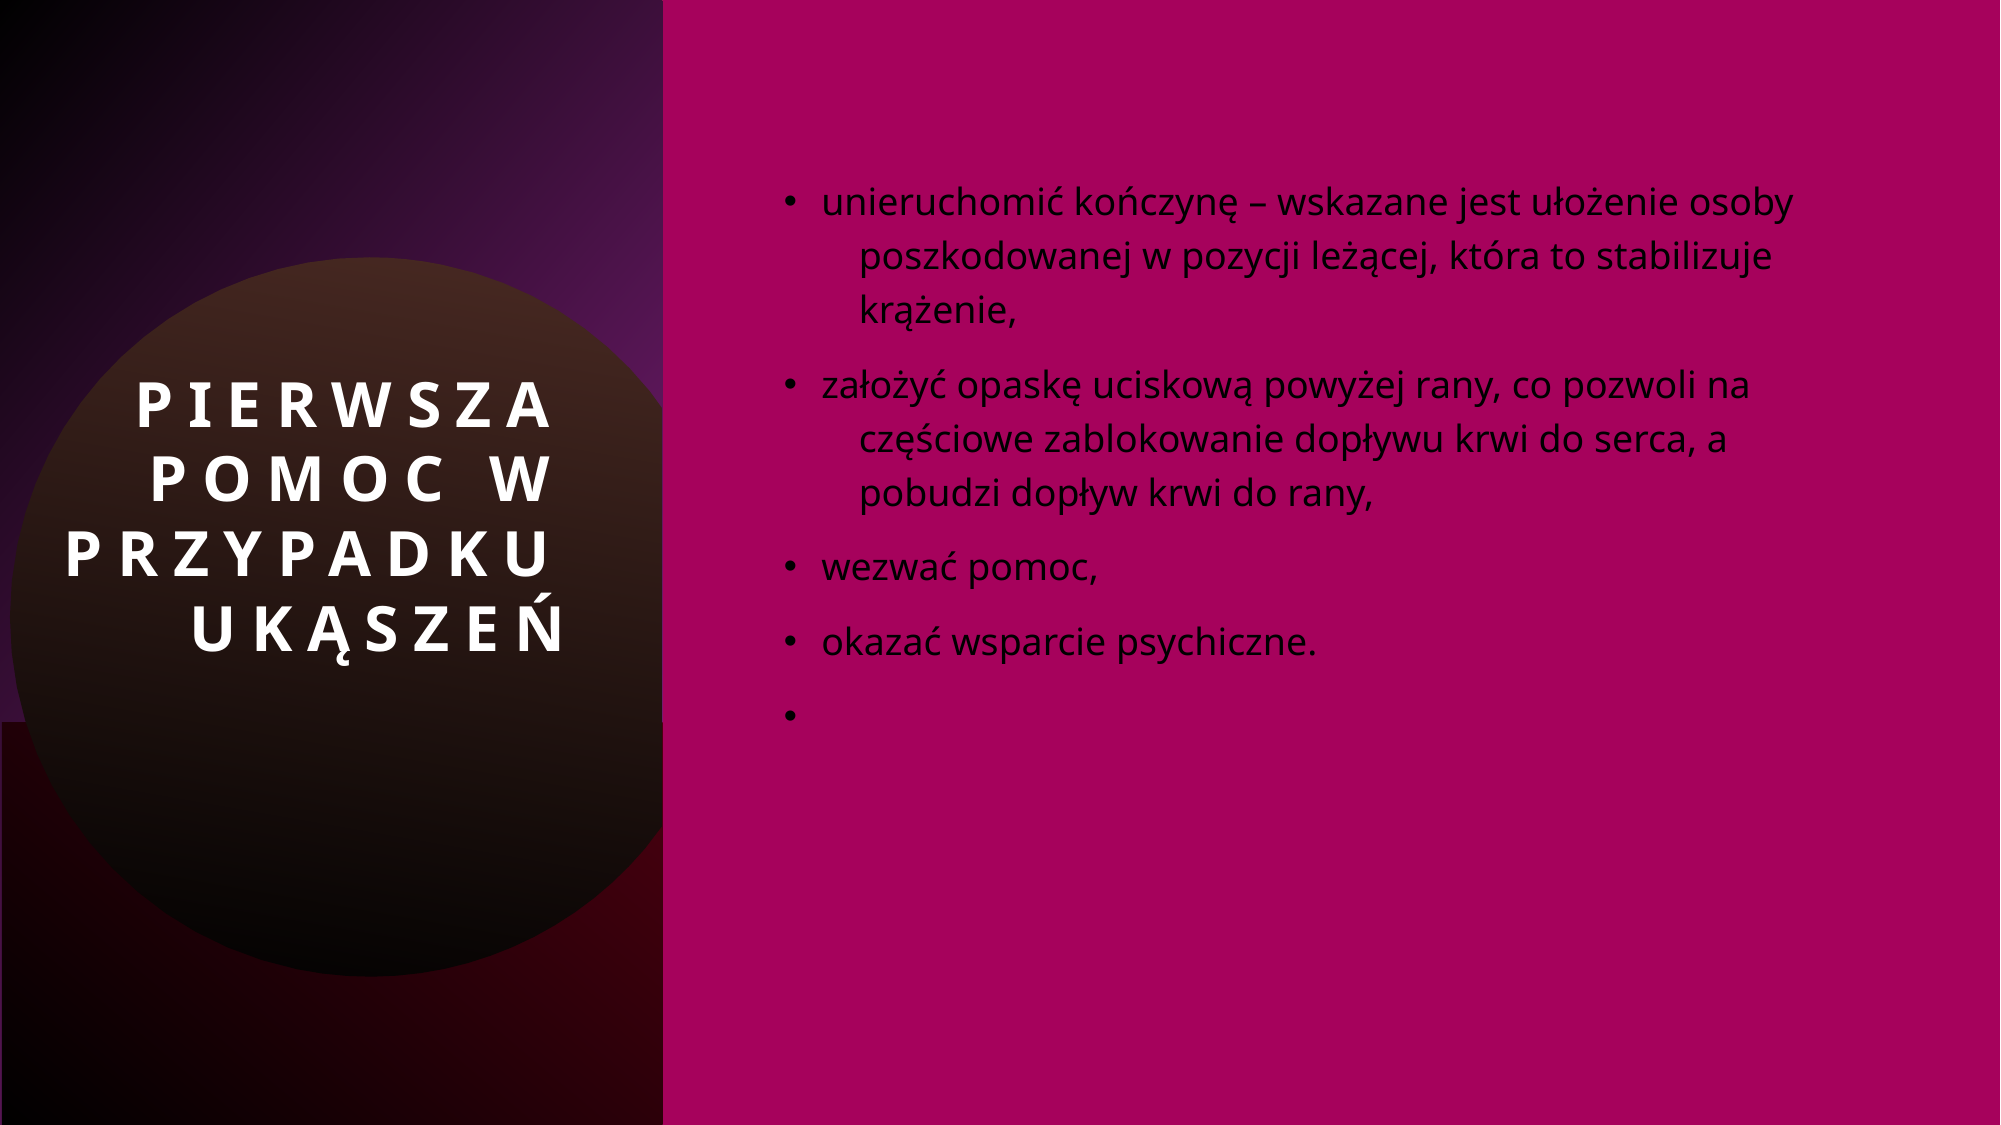

# Pierwsza pomoc w przypadku ukąszeń
unieruchomić kończynę – wskazane jest ułożenie osoby poszkodowanej w pozycji leżącej, która to stabilizuje krążenie,
założyć opaskę uciskową powyżej rany, co pozwoli na częściowe zablokowanie dopływu krwi do serca, a pobudzi dopływ krwi do rany,
wezwać pomoc,
okazać wsparcie psychiczne.